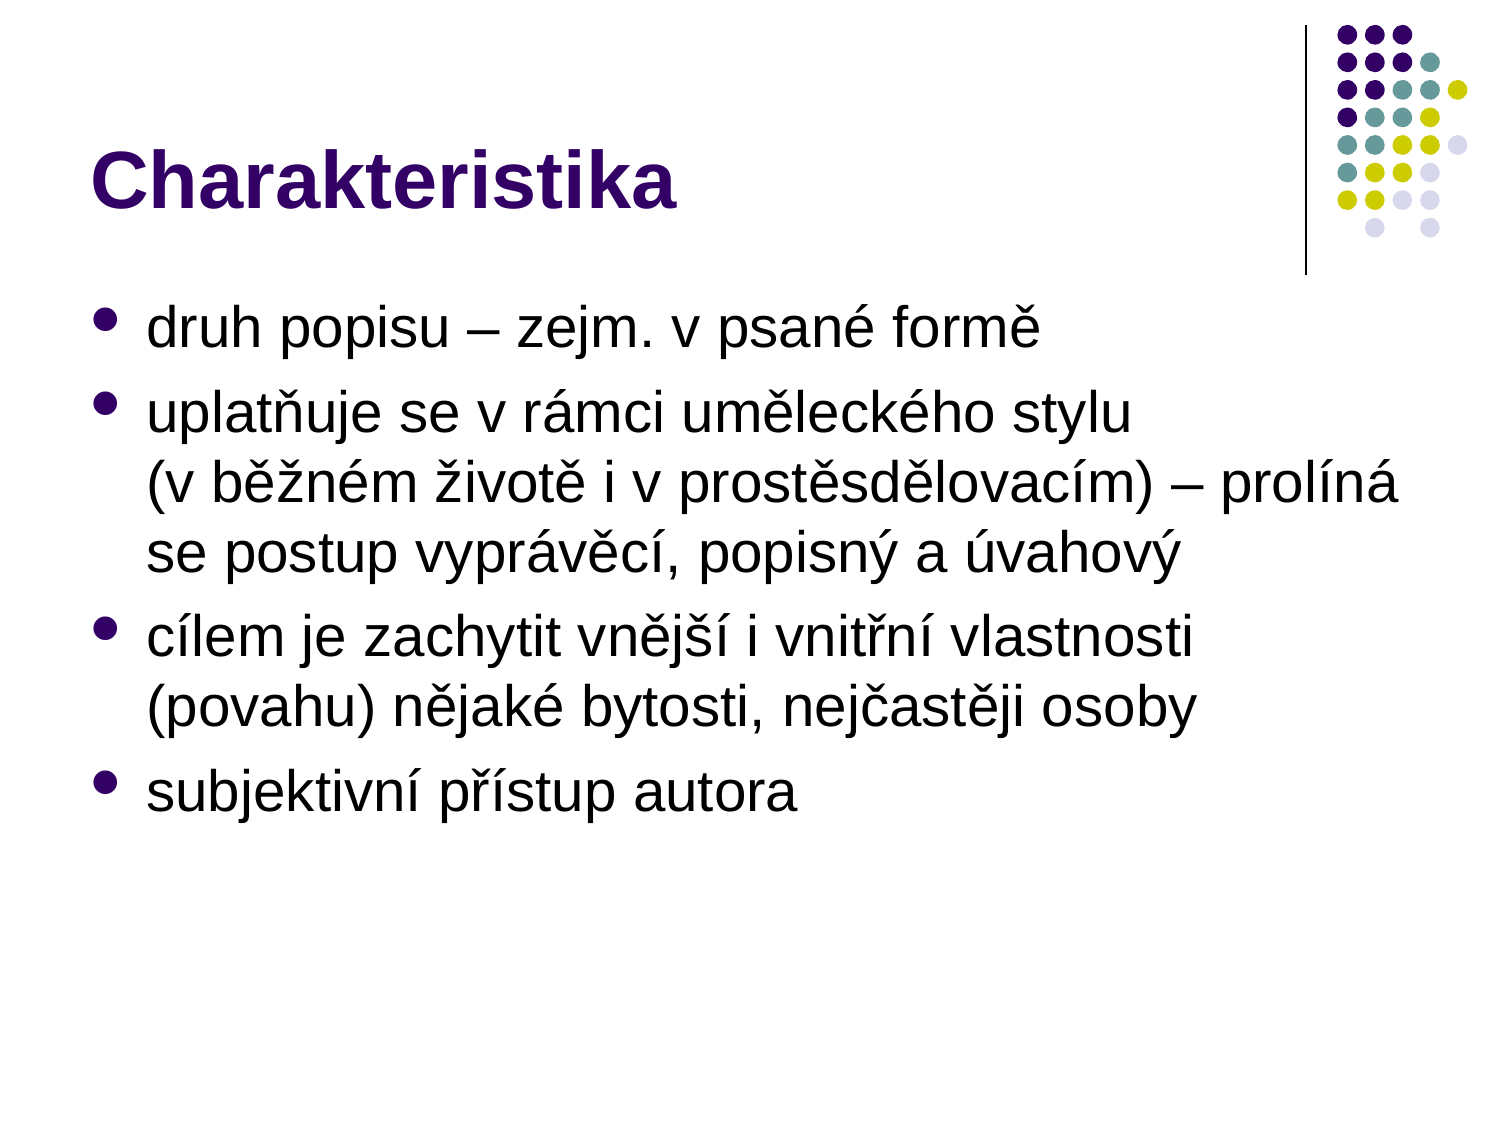

# Charakteristika
druh popisu – zejm. v psané formě
uplatňuje se v rámci uměleckého stylu (v běžném životě i v prostěsdělovacím) – prolíná se postup vyprávěcí, popisný a úvahový
cílem je zachytit vnější i vnitřní vlastnosti (povahu) nějaké bytosti, nejčastěji osoby
subjektivní přístup autora